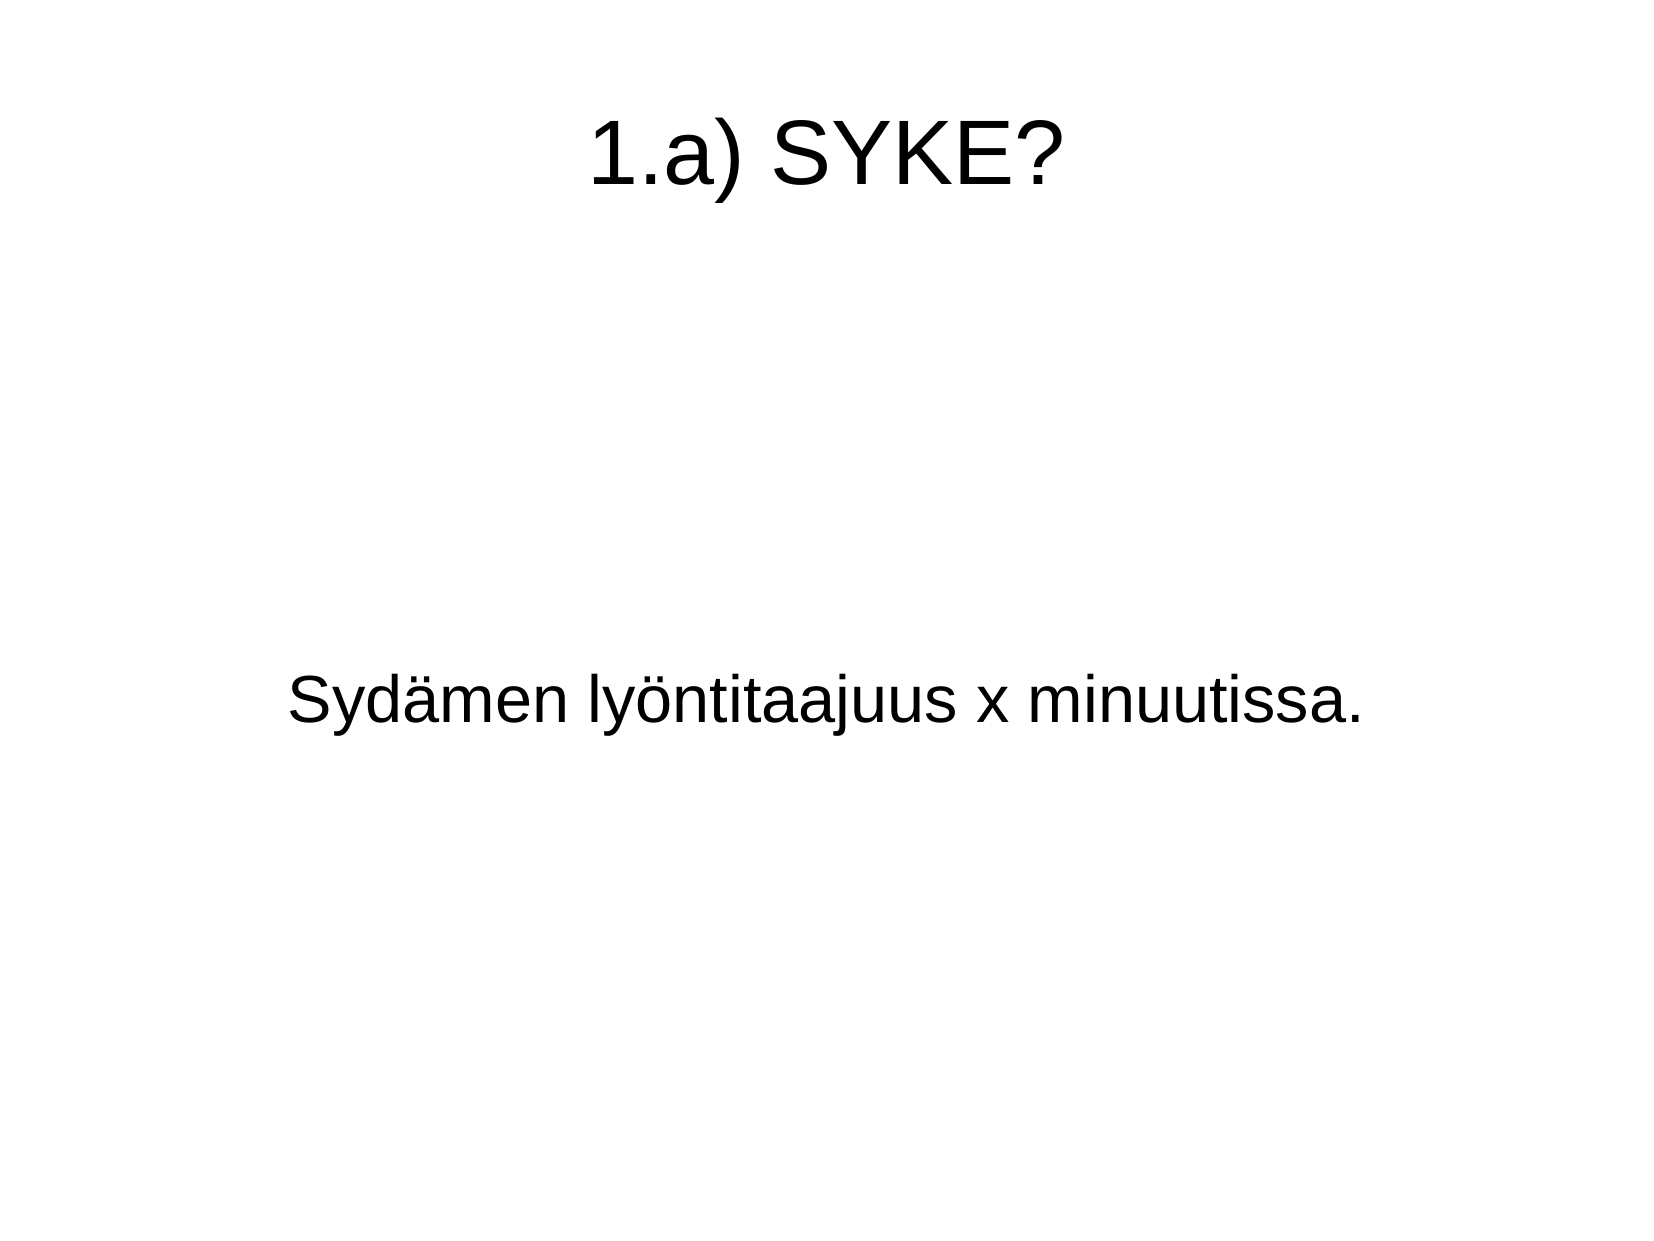

# 1.a) SYKE?
Sydämen lyöntitaajuus x minuutissa.